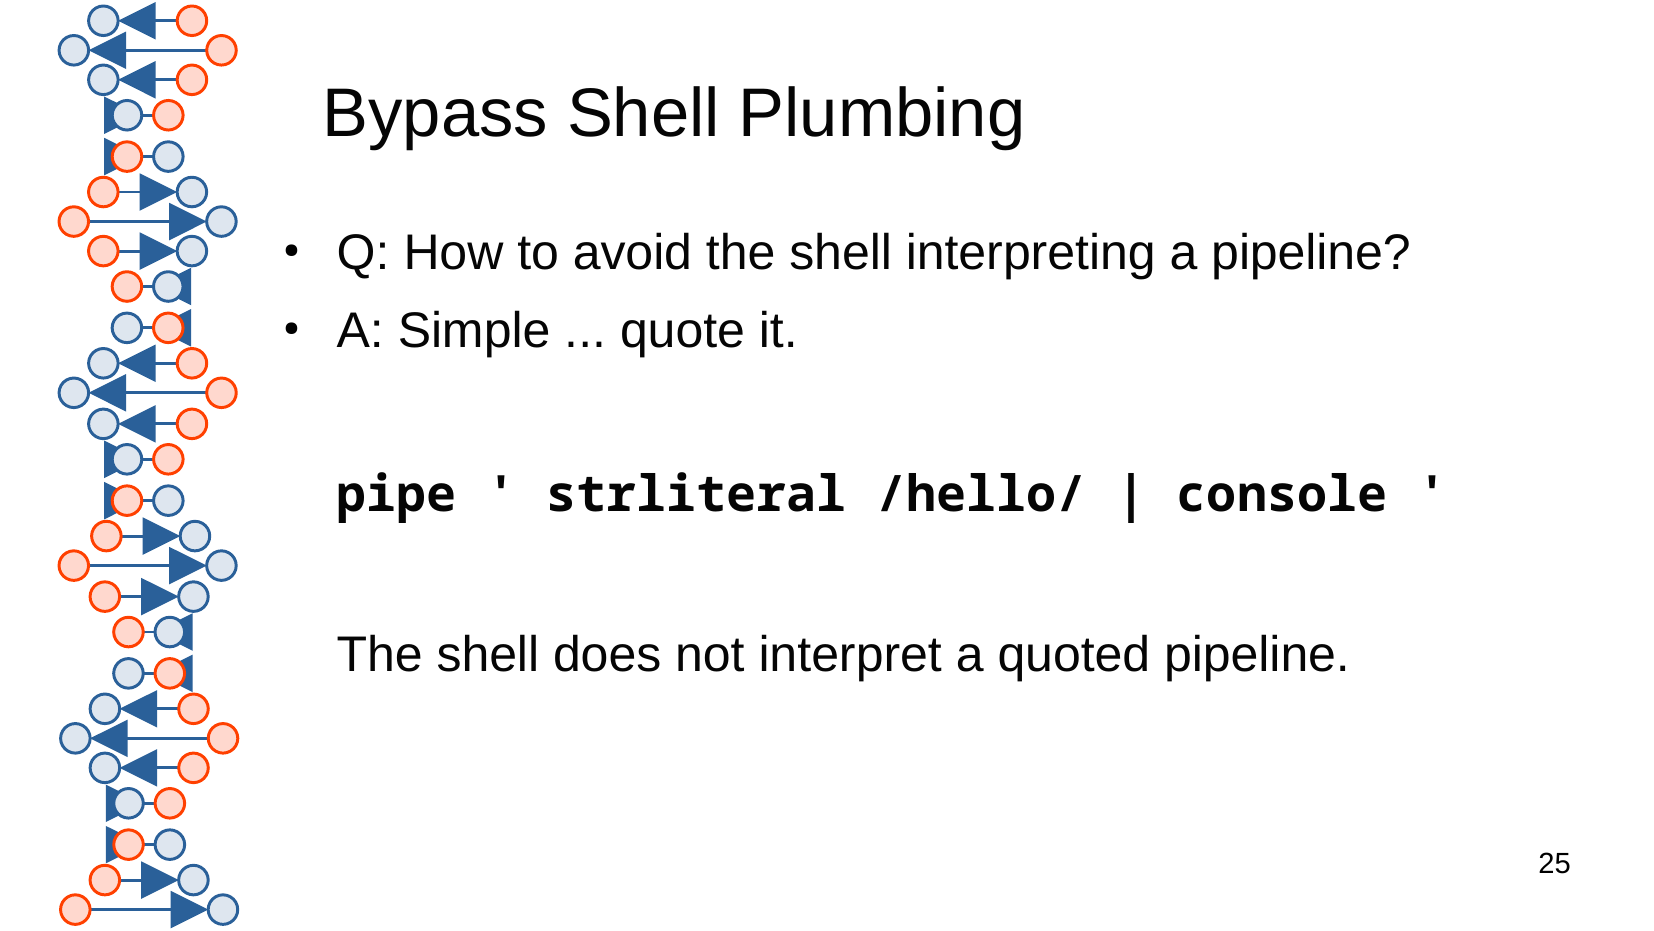

# Bypass Shell Plumbing
Q: How to avoid the shell interpreting a pipeline?
A: Simple ... quote it.
pipe ' strliteral /hello/ | console '
The shell does not interpret a quoted pipeline.
25